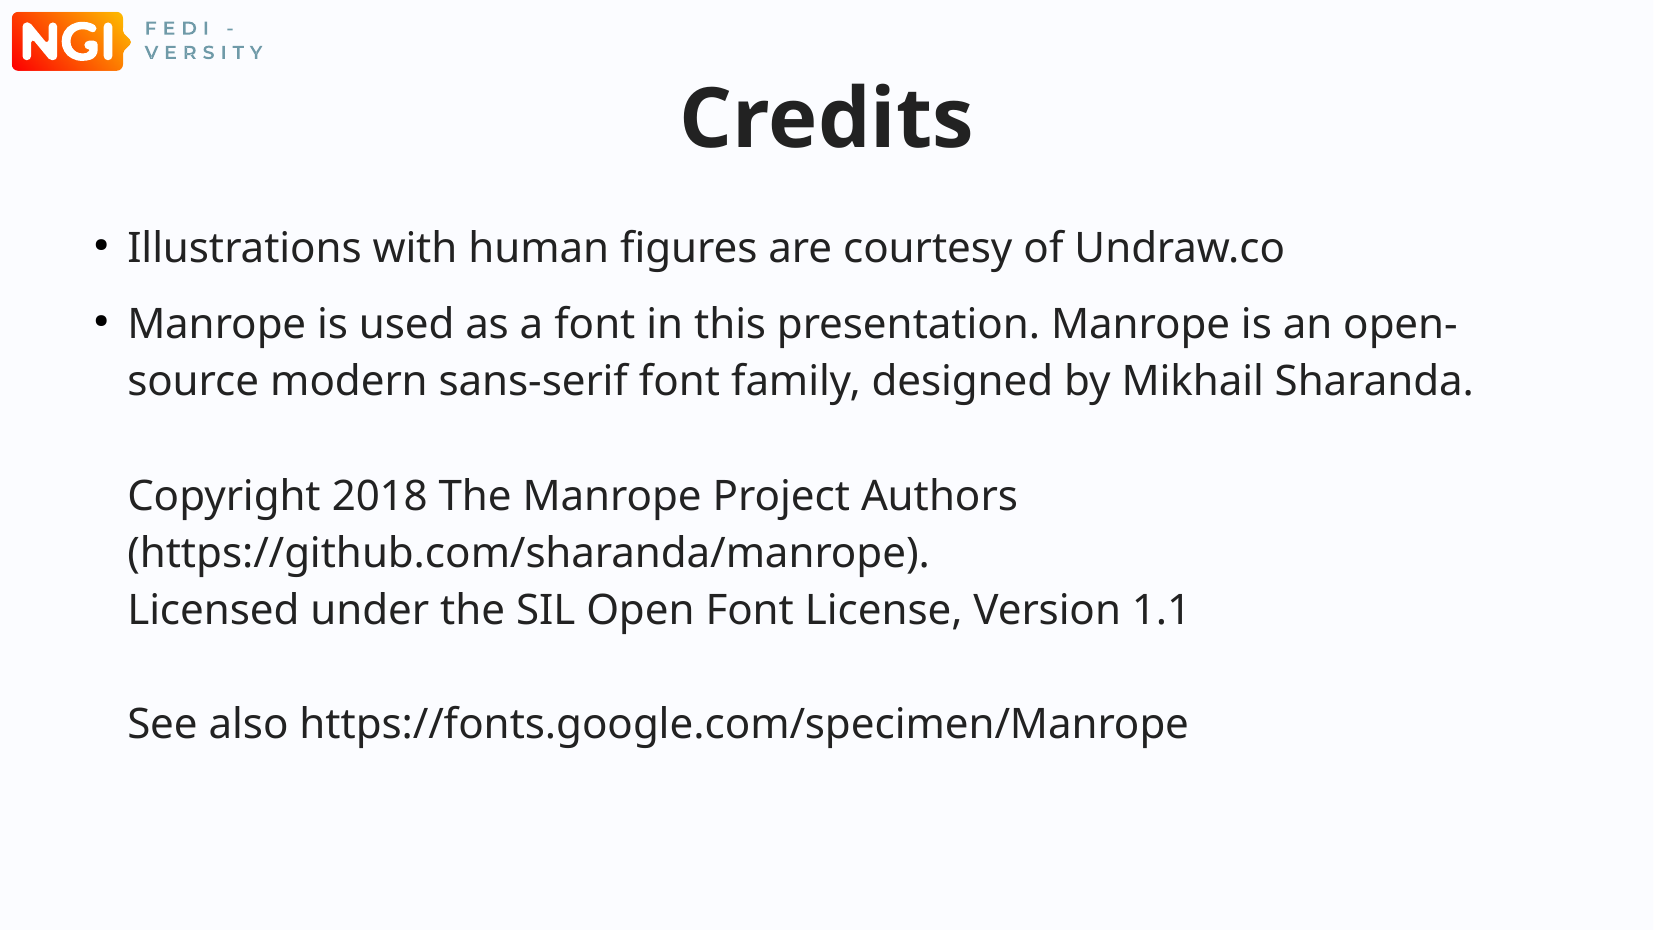

# Credits
Illustrations with human figures are courtesy of Undraw.co
Manrope is used as a font in this presentation. Manrope is an open-source modern sans-serif font family, designed by Mikhail Sharanda.
Copyright 2018 The Manrope Project Authors (https://github.com/sharanda/manrope).
Licensed under the SIL Open Font License, Version 1.1
See also https://fonts.google.com/specimen/Manrope